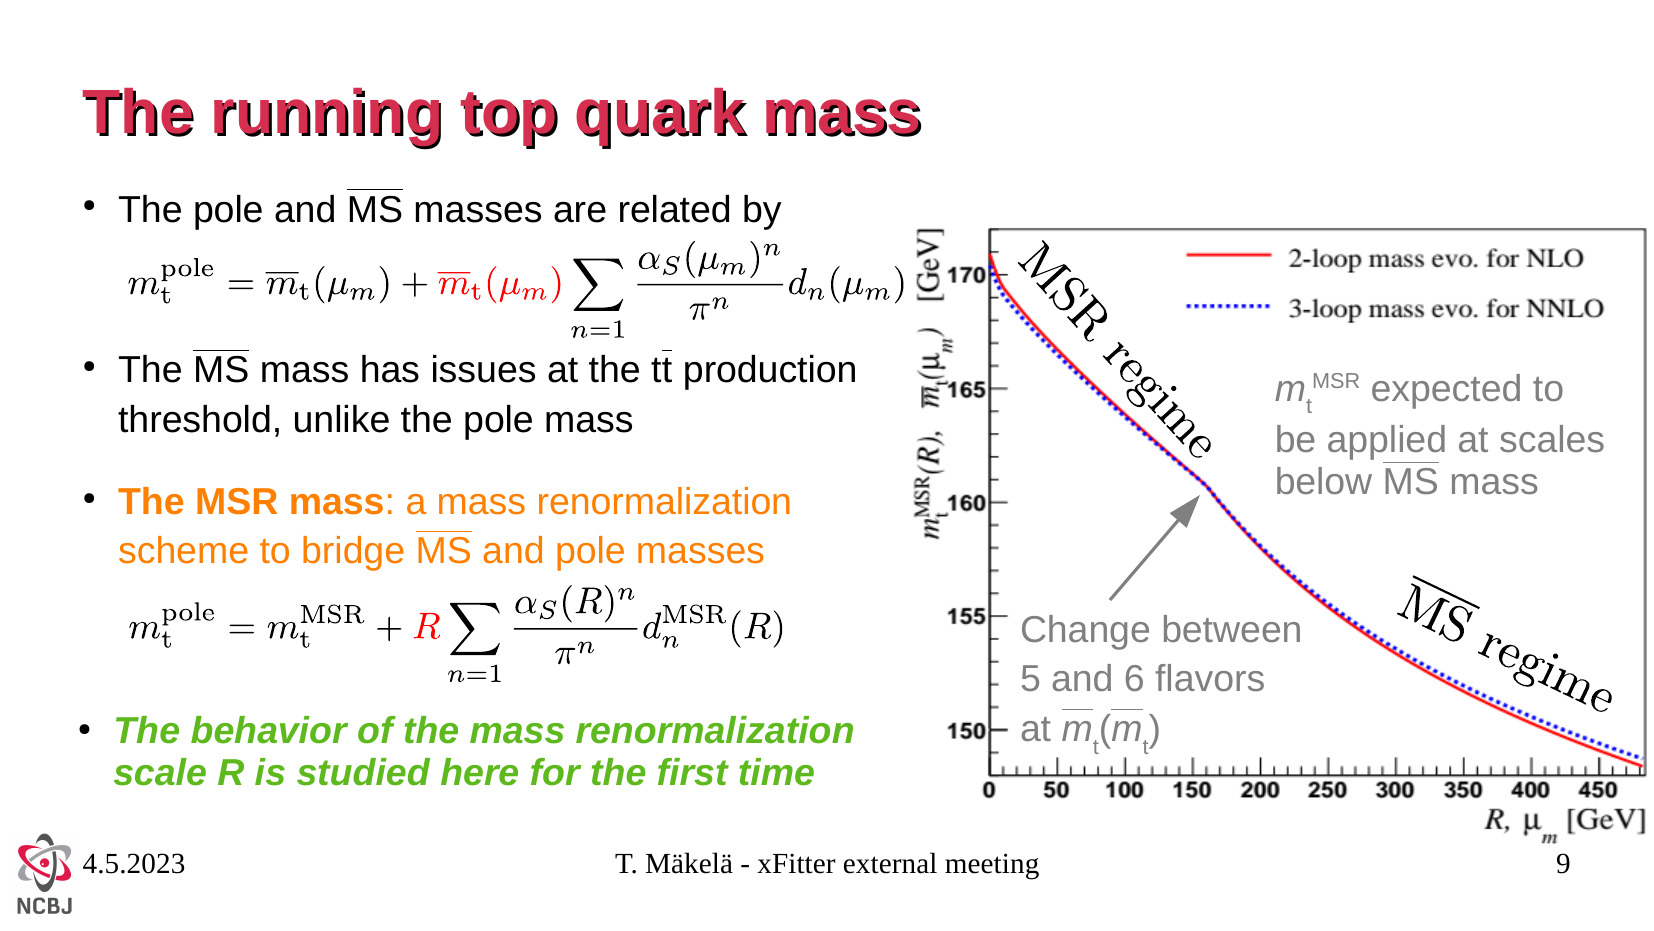

# The running top quark mass
The pole and MS masses are related by
The MS mass has issues at the tt production threshold, unlike the pole mass
The MSR mass: a mass renormalization scheme to bridge MS and pole masses
mtMSR expected to be applied at scales below MS mass
Change between
5 and 6 flavors at mt(mt)
The behavior of the mass renormalization scale R is studied here for the first time
4.5.2023
T. Mäkelä - xFitter external meeting
9